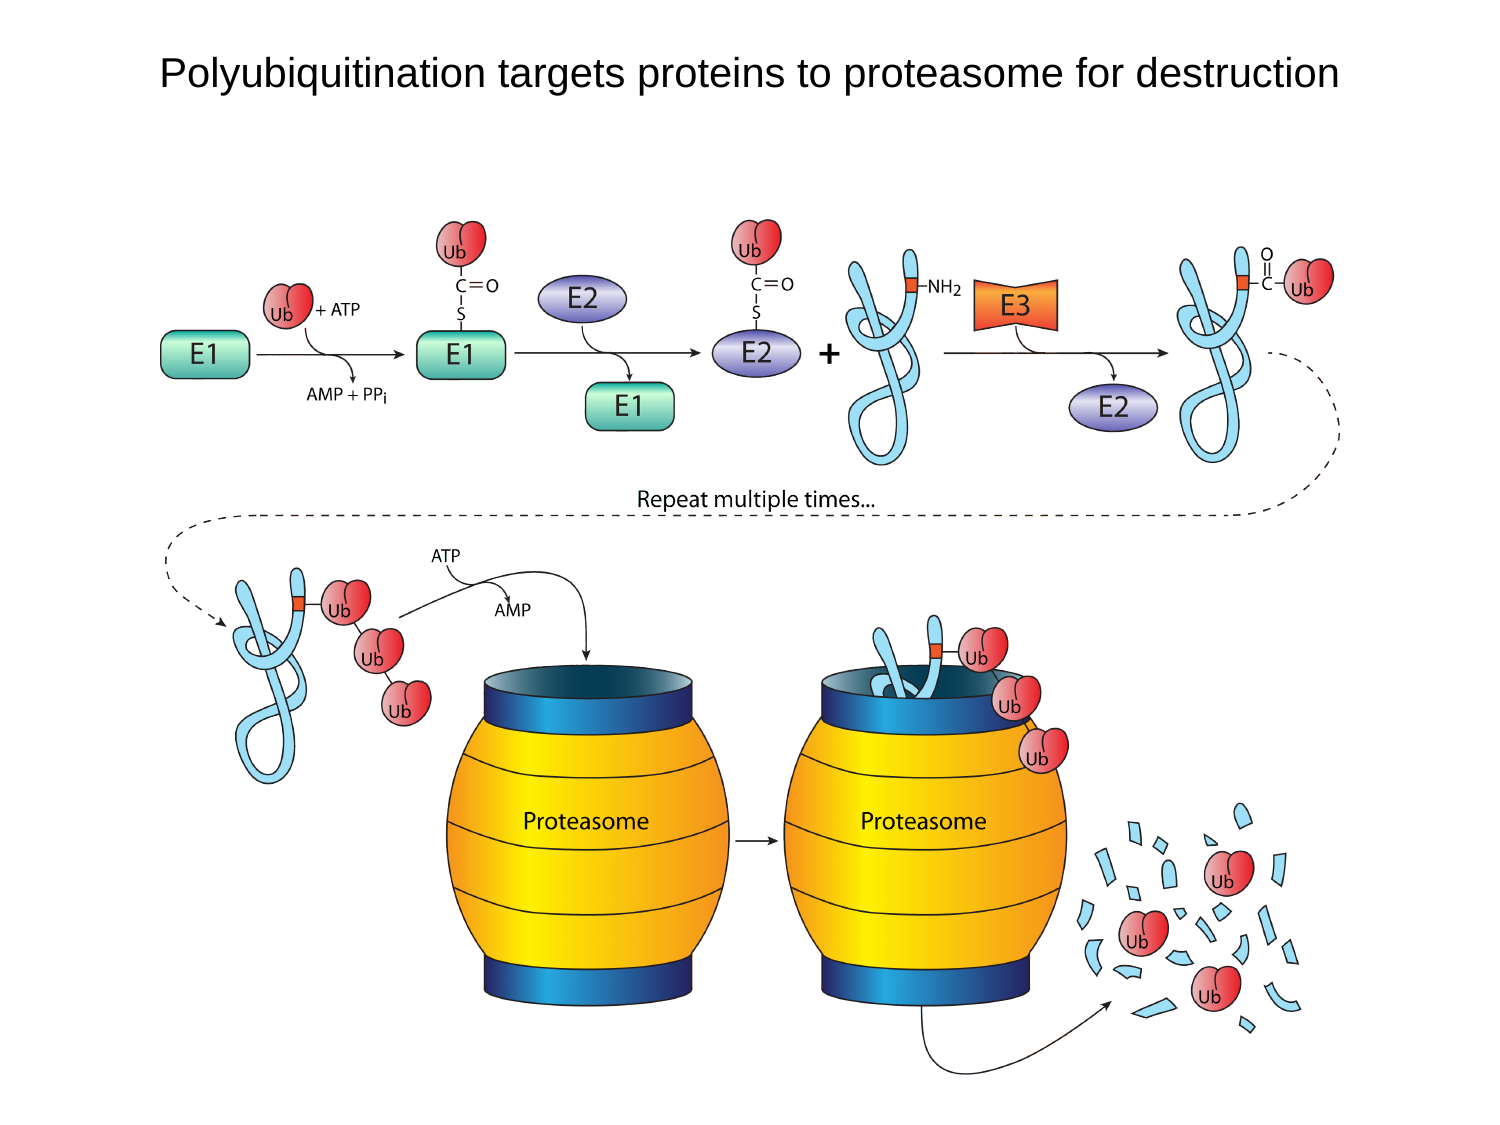

# Polyubiquitination targets proteins to proteasome for destruction